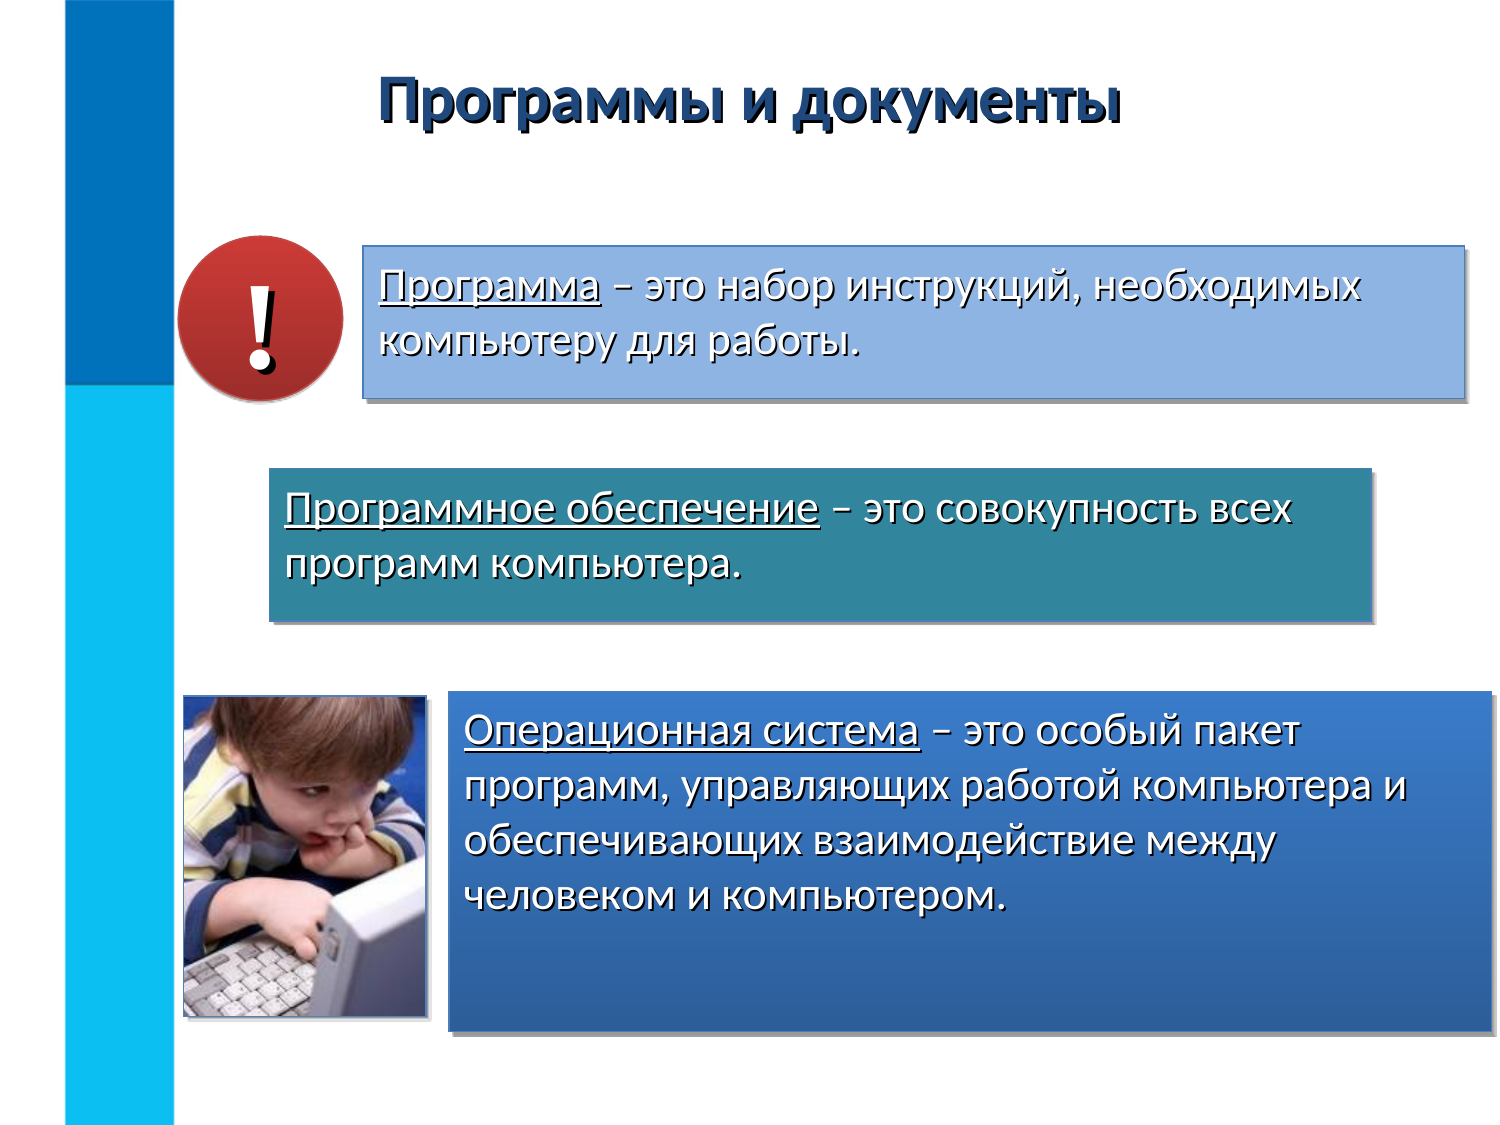

# Программы и документы
!
Программа – это набор инструкций, необходимых компьютеру для работы.
Программное обеспечение – это совокупность всех программ компьютера.
Операционная система – это особый пакет программ, управляющих работой компьютера и обеспечивающих взаимодействие между человеком и компьютером.